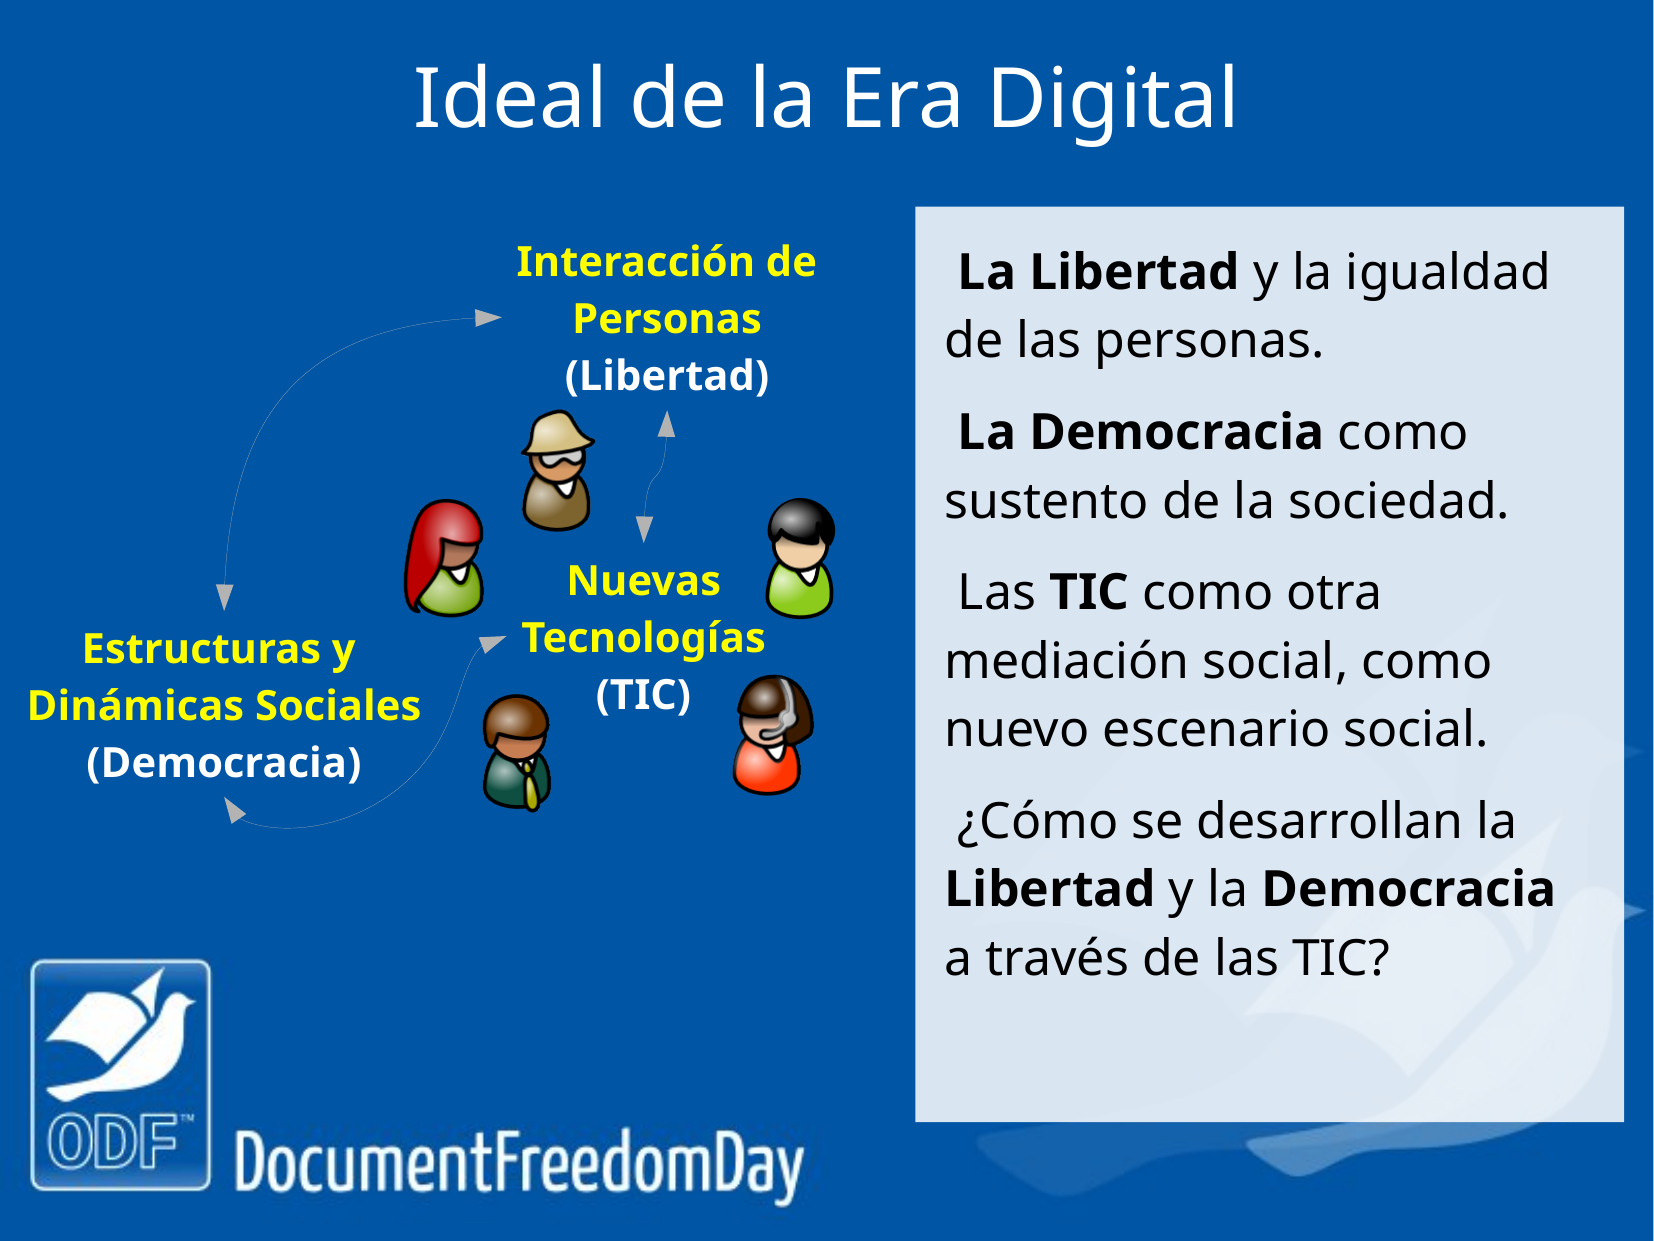

# Ideal de la Era Digital
 La Libertad y la igualdad de las personas.
 La Democracia como sustento de la sociedad.
 Las TIC como otra mediación social, como nuevo escenario social.
 ¿Cómo se desarrollan la Libertad y la Democracia a través de las TIC?
Interacción de
Personas
(Libertad)
Nuevas
Tecnologías
(TIC)
Estructuras y
Dinámicas Sociales
(Democracia)